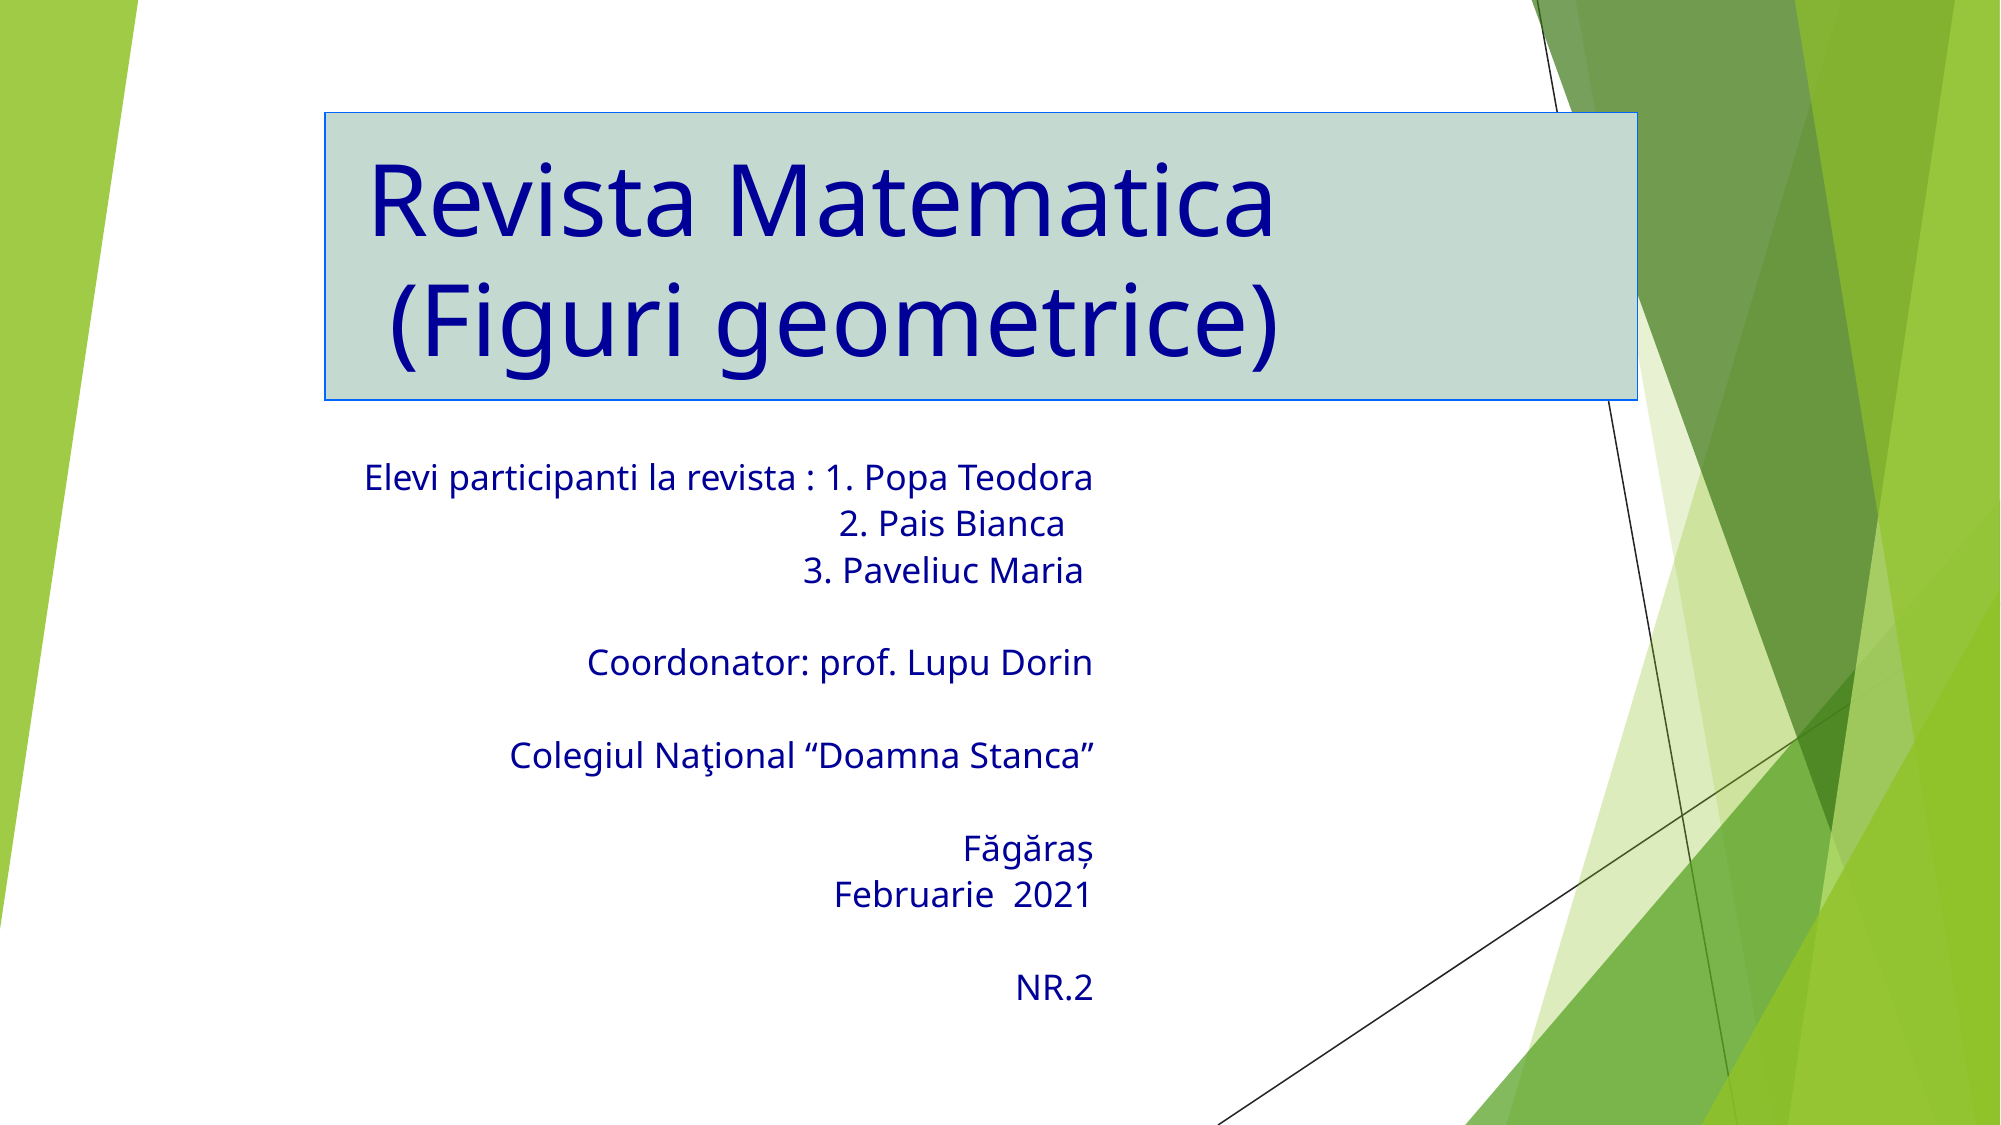

# Revista Matematica (Figuri geometrice)
Elevi participanti la revista : 1. Popa Teodora
 2. Pais Bianca
 3. Paveliuc Maria
Coordonator: prof. Lupu Dorin
Colegiul Naţional “Doamna Stanca”
Făgăraş
Februarie 2021
NR.2